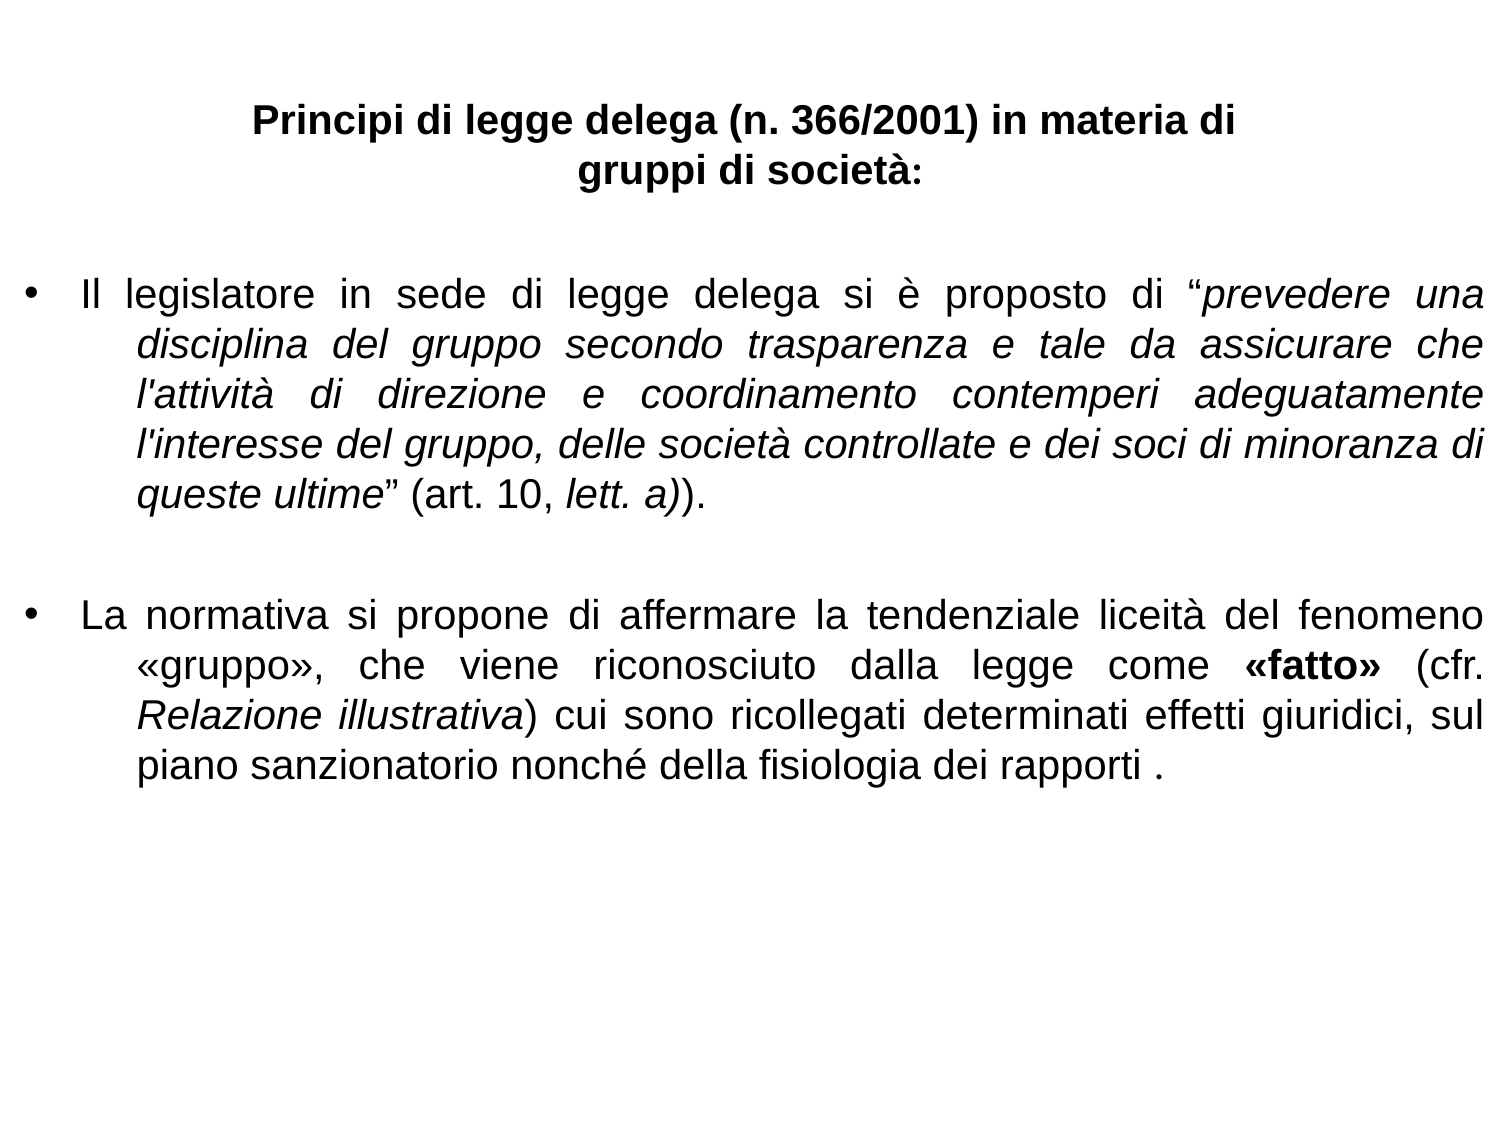

# Principi di legge delega (n. 366/2001) in materia di gruppi di società:
Il legislatore in sede di legge delega si è proposto di “prevedere una disciplina del gruppo secondo trasparenza e tale da assicurare che l'attività di direzione e coordinamento contemperi adeguatamente l'interesse del gruppo, delle società controllate e dei soci di minoranza di queste ultime” (art. 10, lett. a)).
La normativa si propone di affermare la tendenziale liceità del fenomeno «gruppo», che viene riconosciuto dalla legge come «fatto» (cfr. Relazione illustrativa) cui sono ricollegati determinati effetti giuridici, sul piano sanzionatorio nonché della fisiologia dei rapporti .